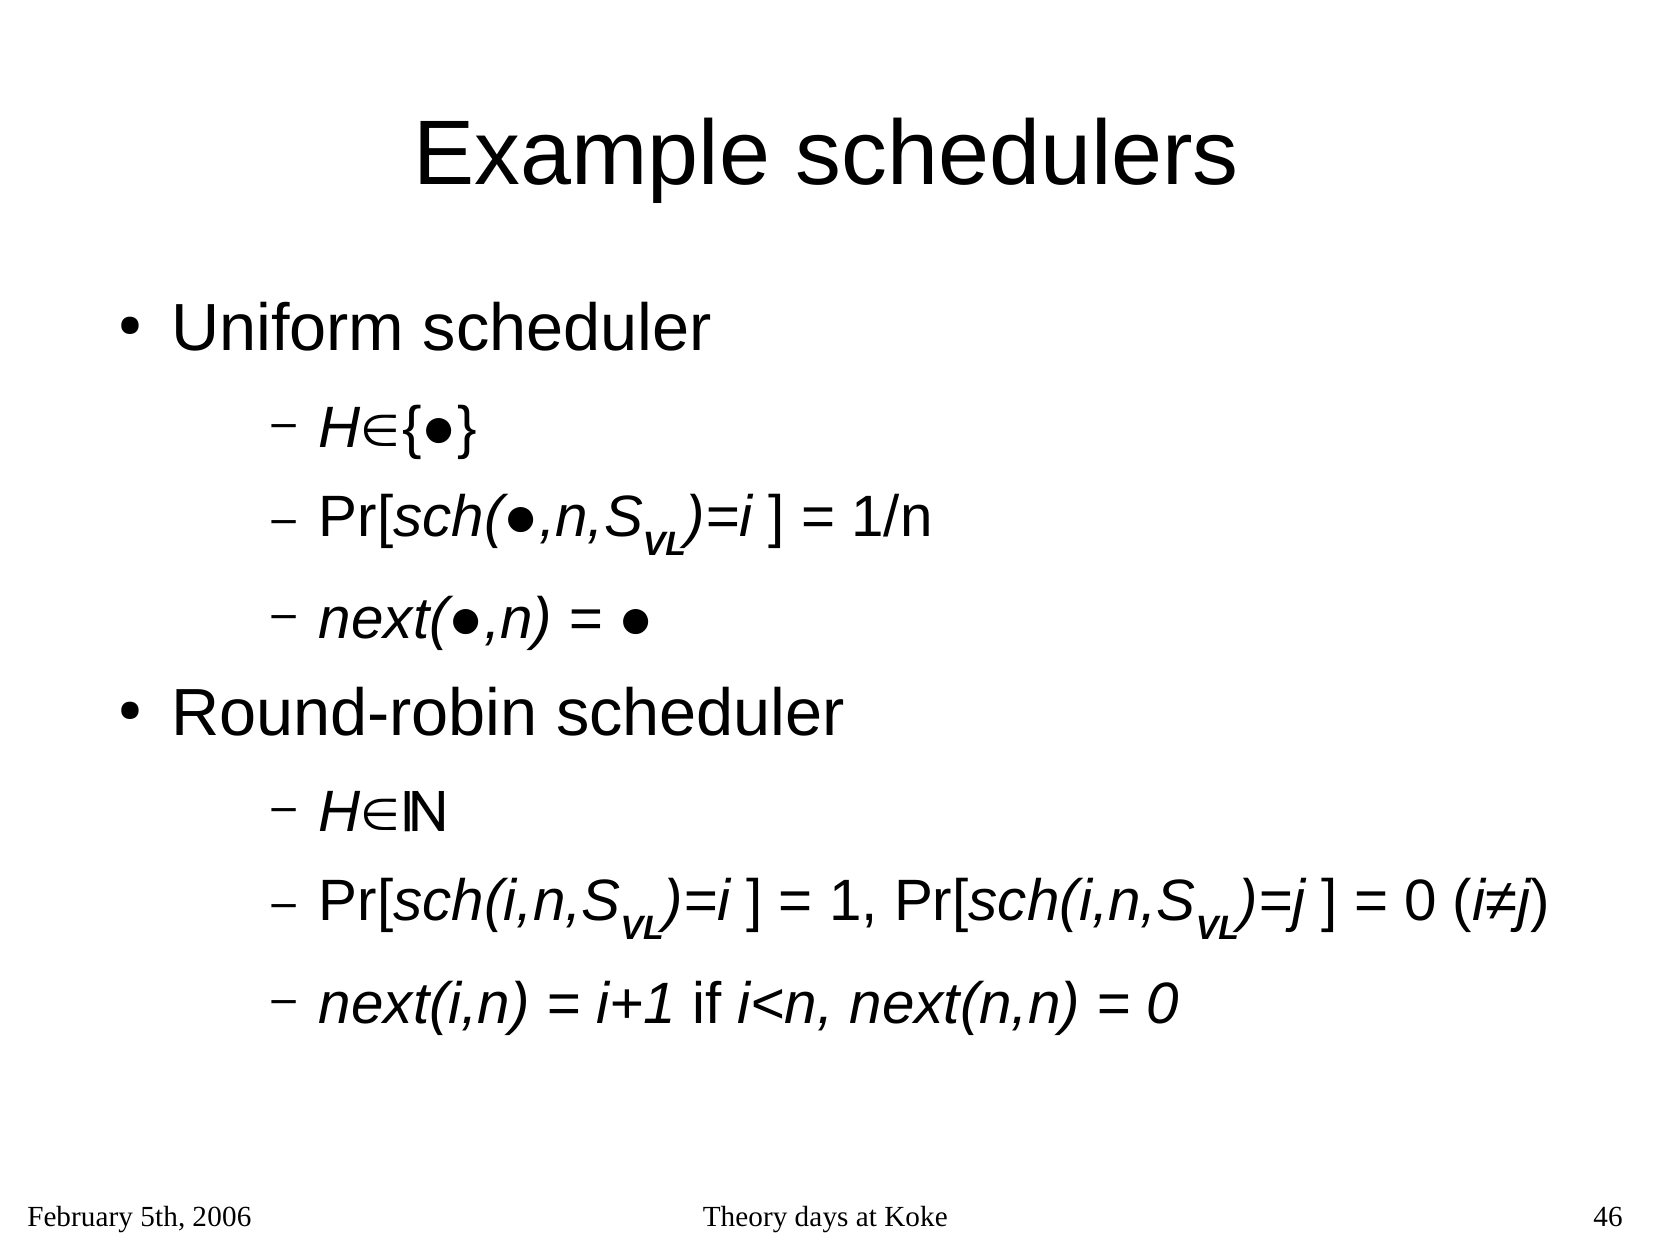

# Example schedulers
Uniform scheduler
H{●}
Pr[sch(●,n,SVL)=i ] = 1/n
next(●,n) = ●
Round-robin scheduler
Hℕ
Pr[sch(i,n,SVL)=i ] = 1, Pr[sch(i,n,SVL)=j ] = 0 (i≠j)
next(i,n) = i+1 if i<n, next(n,n) = 0
February 5th, 2006
Theory days at Koke
46